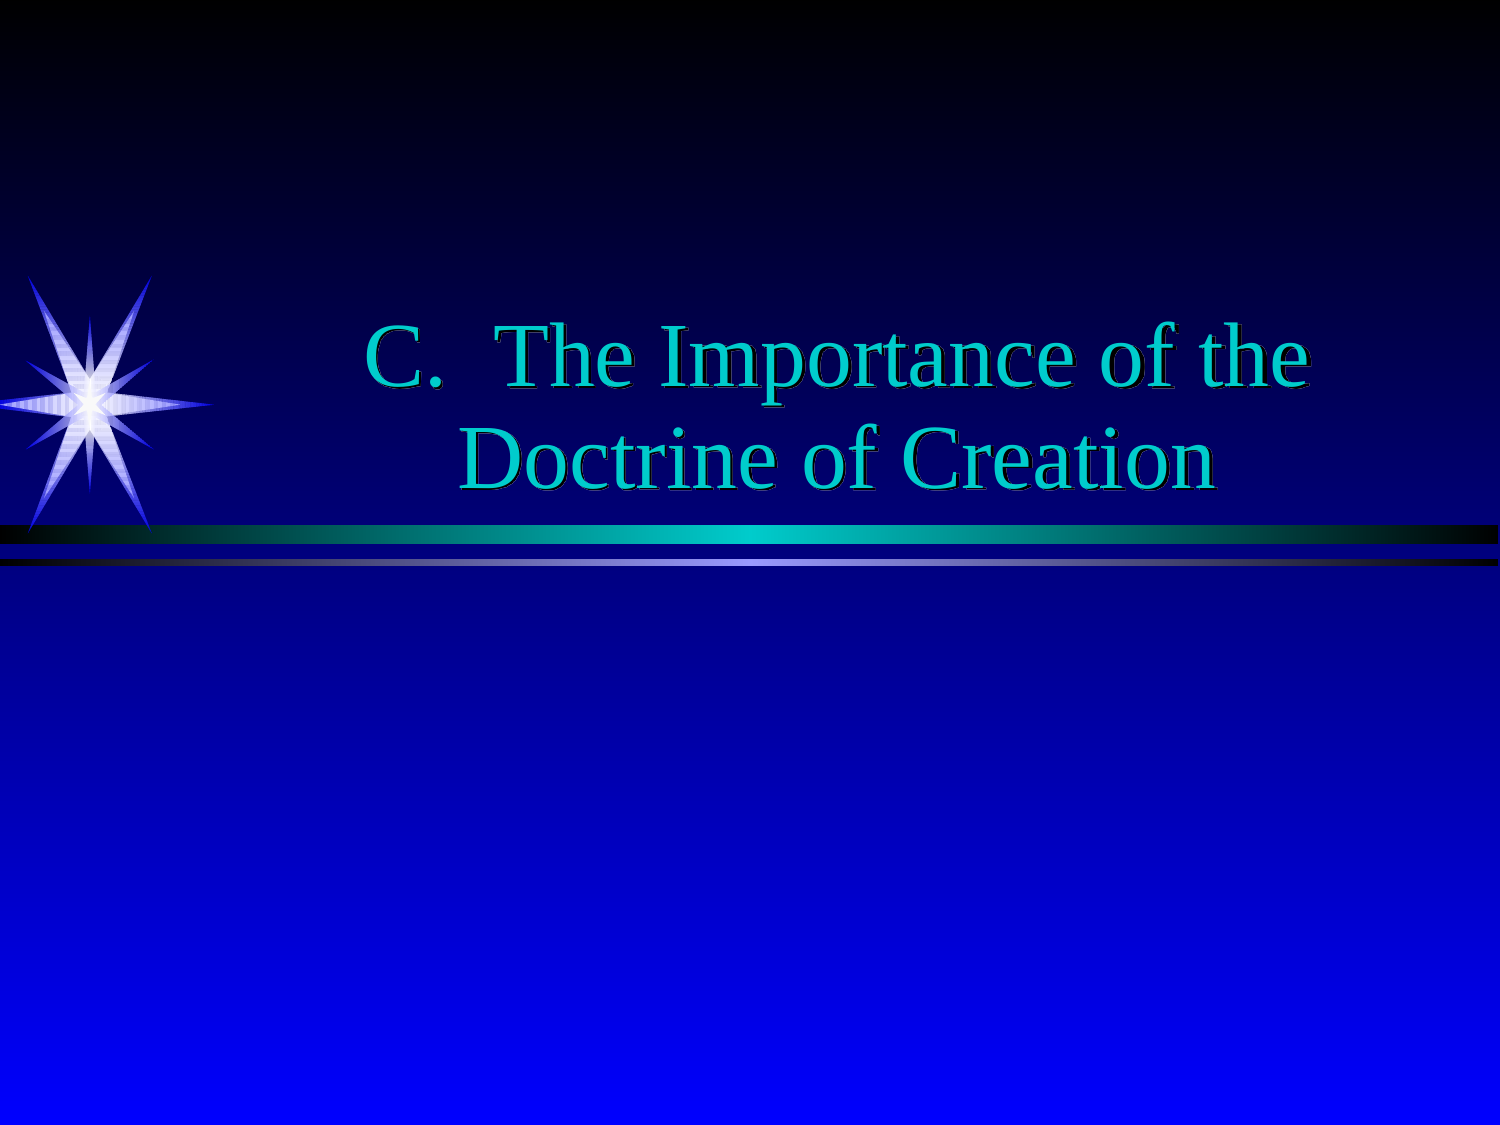

# C. The Importance of the Doctrine of Creation